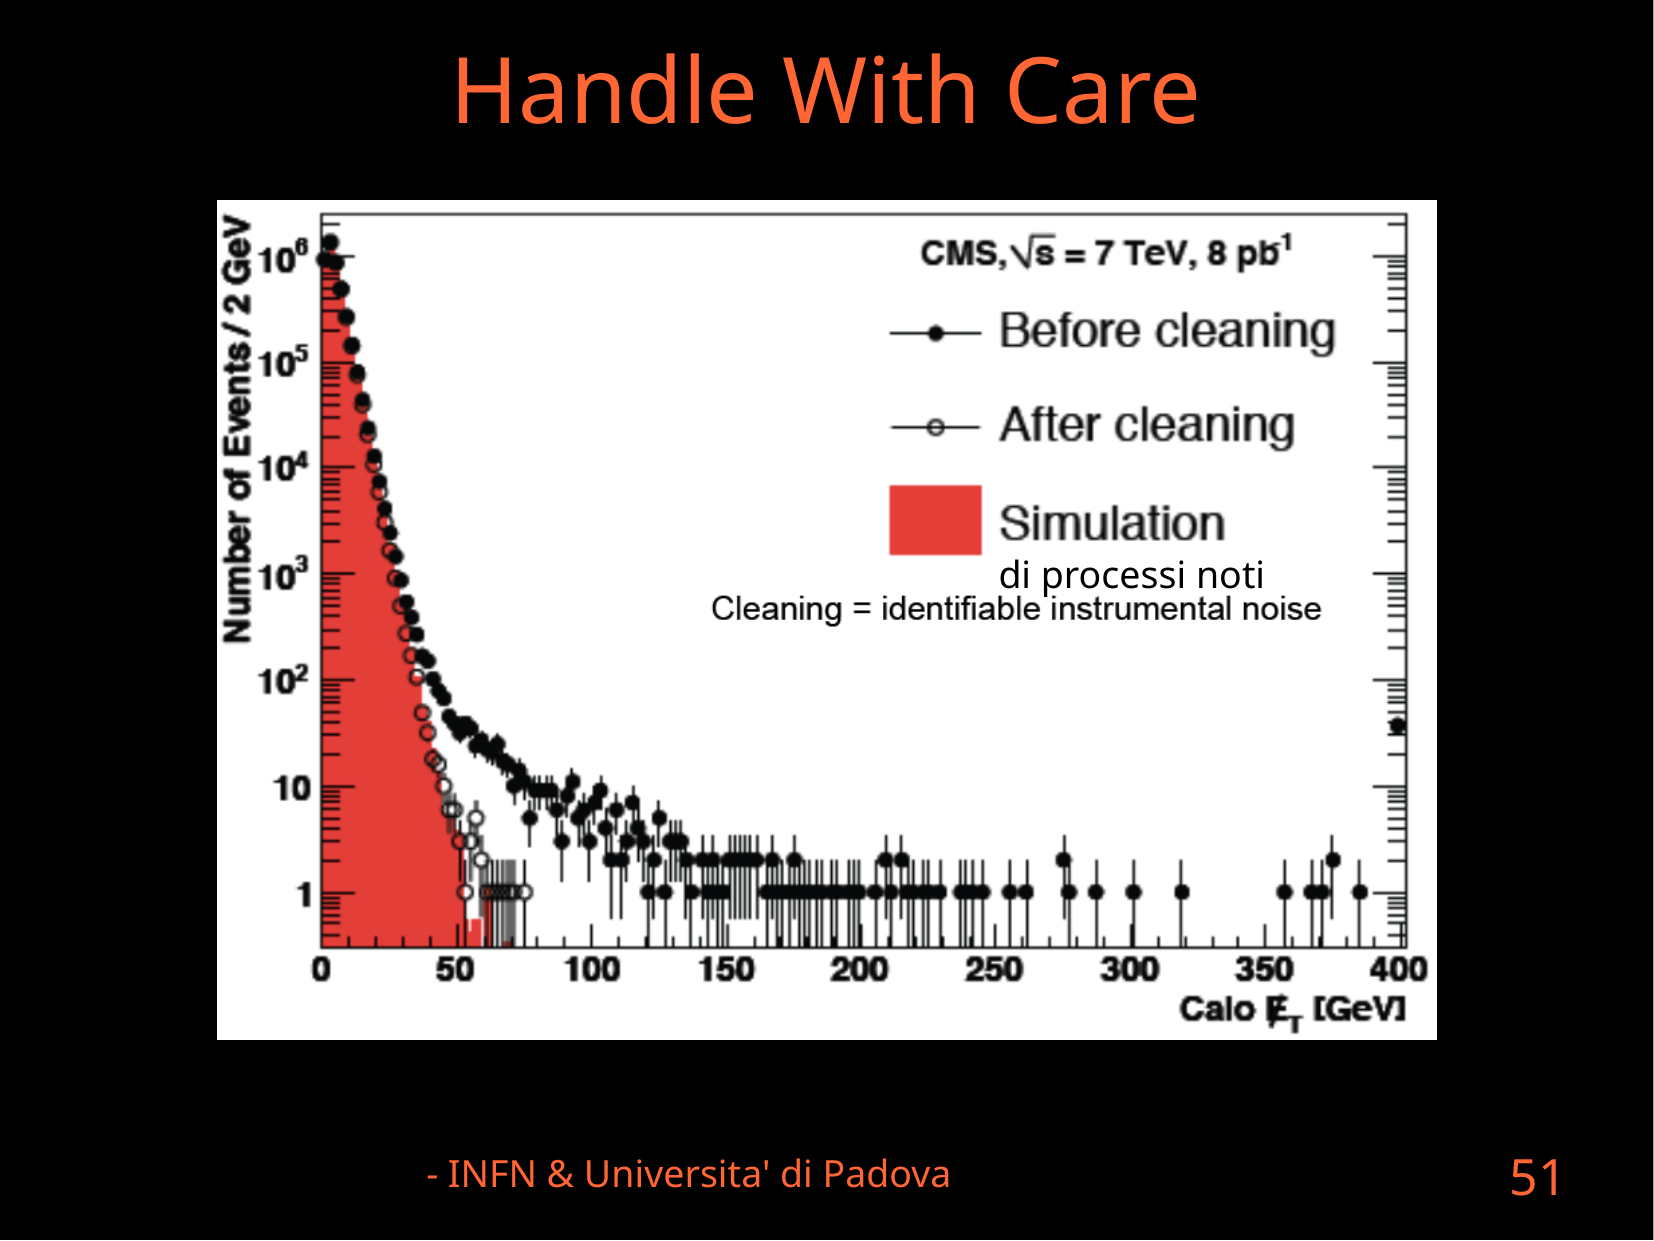

# Handle With Care
di processi noti